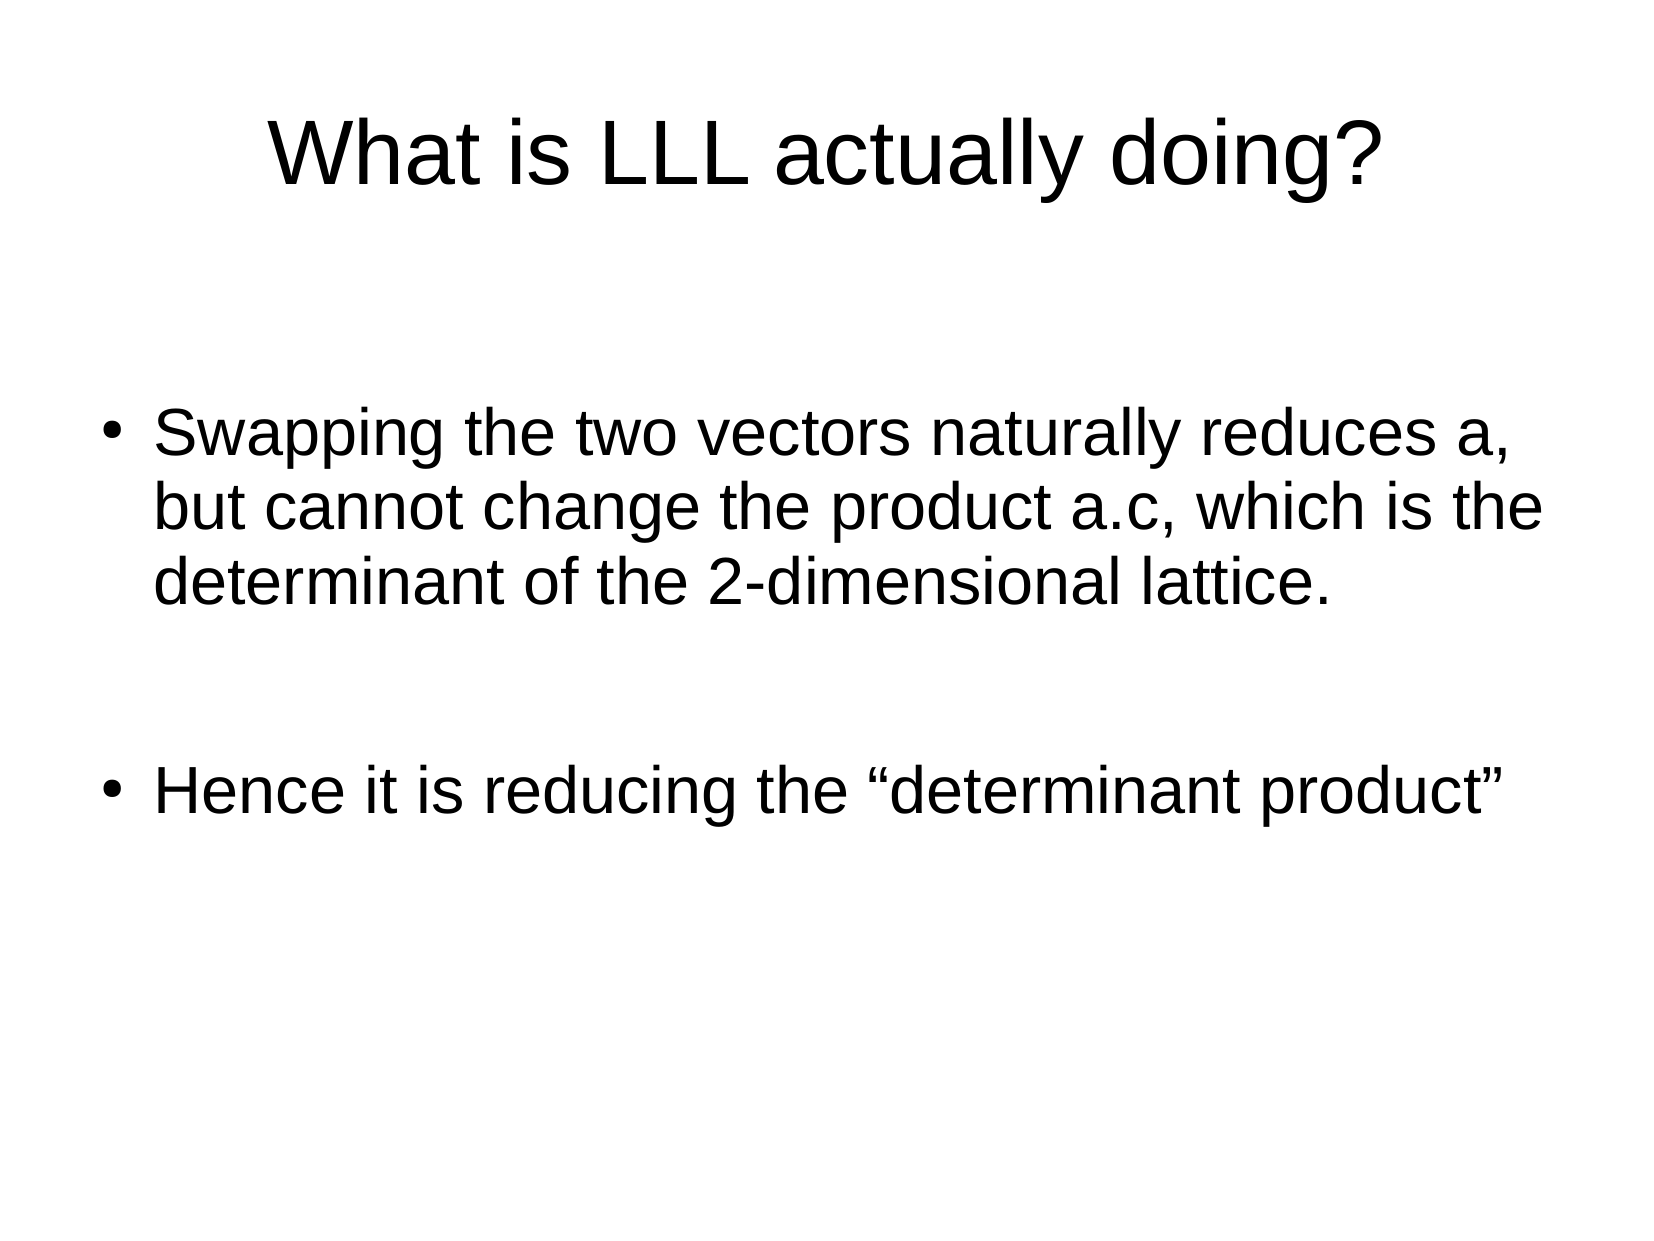

# What is LLL actually doing?
Swapping the two vectors naturally reduces a, but cannot change the product a.c, which is the determinant of the 2-dimensional lattice.
Hence it is reducing the “determinant product”